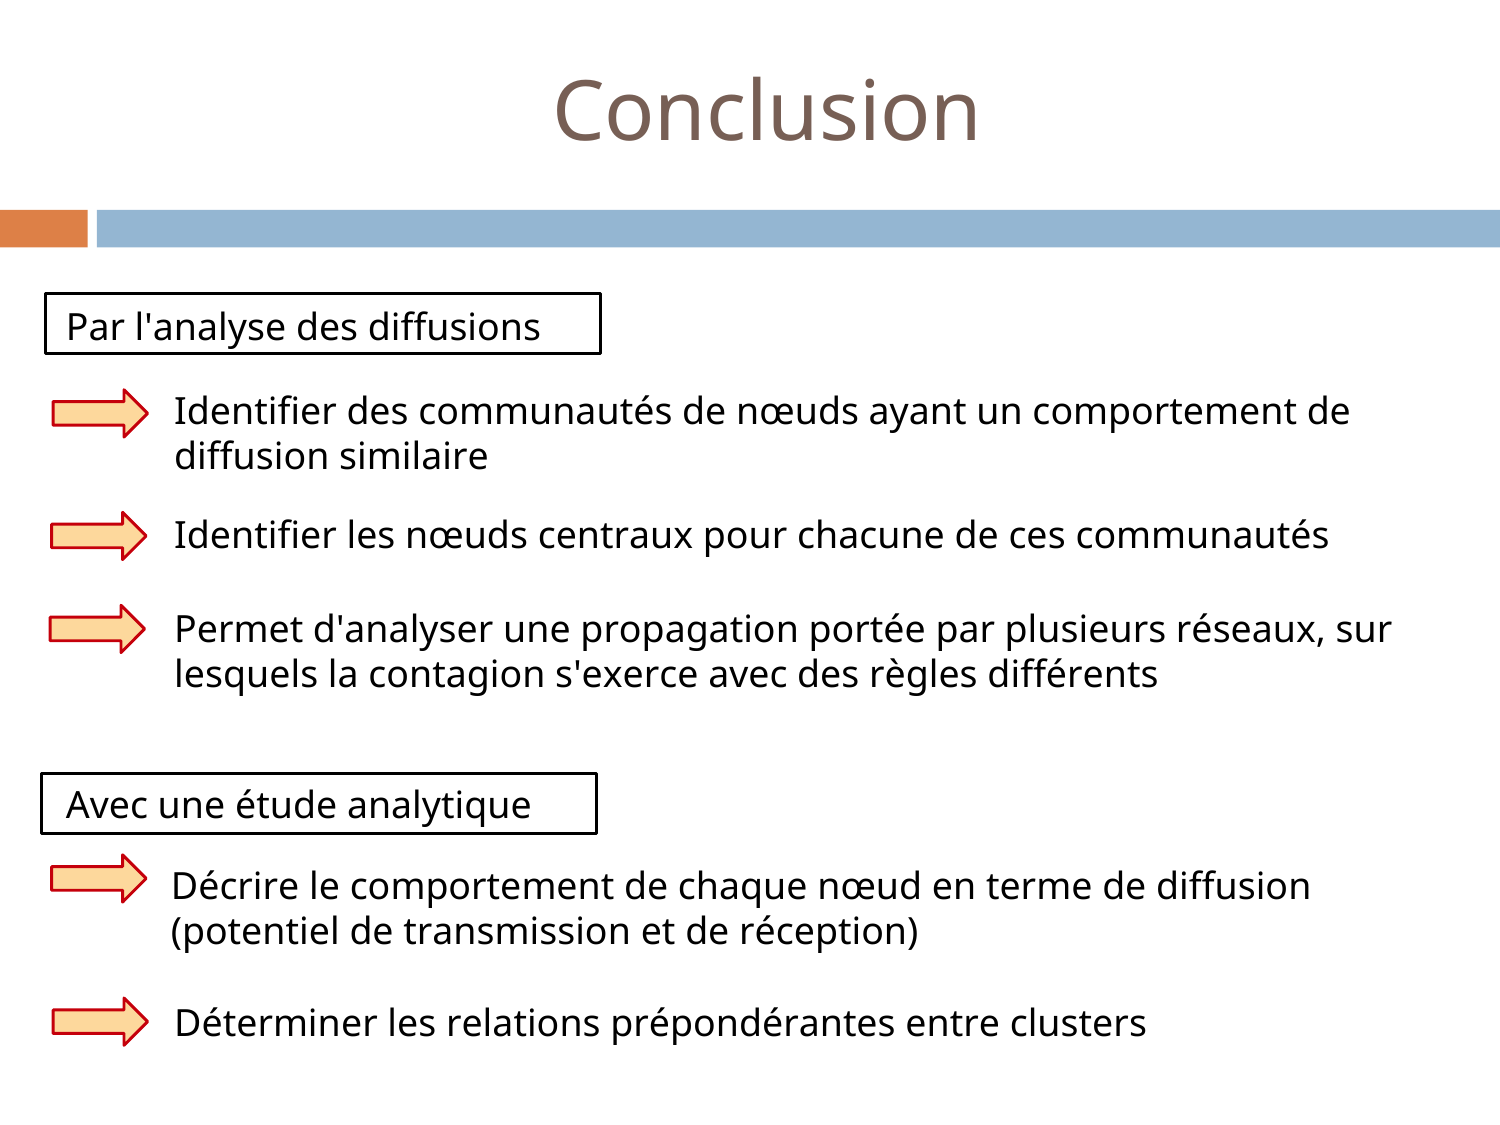

Conclusion
Par l'analyse des diffusions
Identifier des communautés de nœuds ayant un comportement de diffusion similaire
Identifier les nœuds centraux pour chacune de ces communautés
Permet d'analyser une propagation portée par plusieurs réseaux, sur lesquels la contagion s'exerce avec des règles différents
Avec une étude analytique
Décrire le comportement de chaque nœud en terme de diffusion (potentiel de transmission et de réception)
Déterminer les relations prépondérantes entre clusters